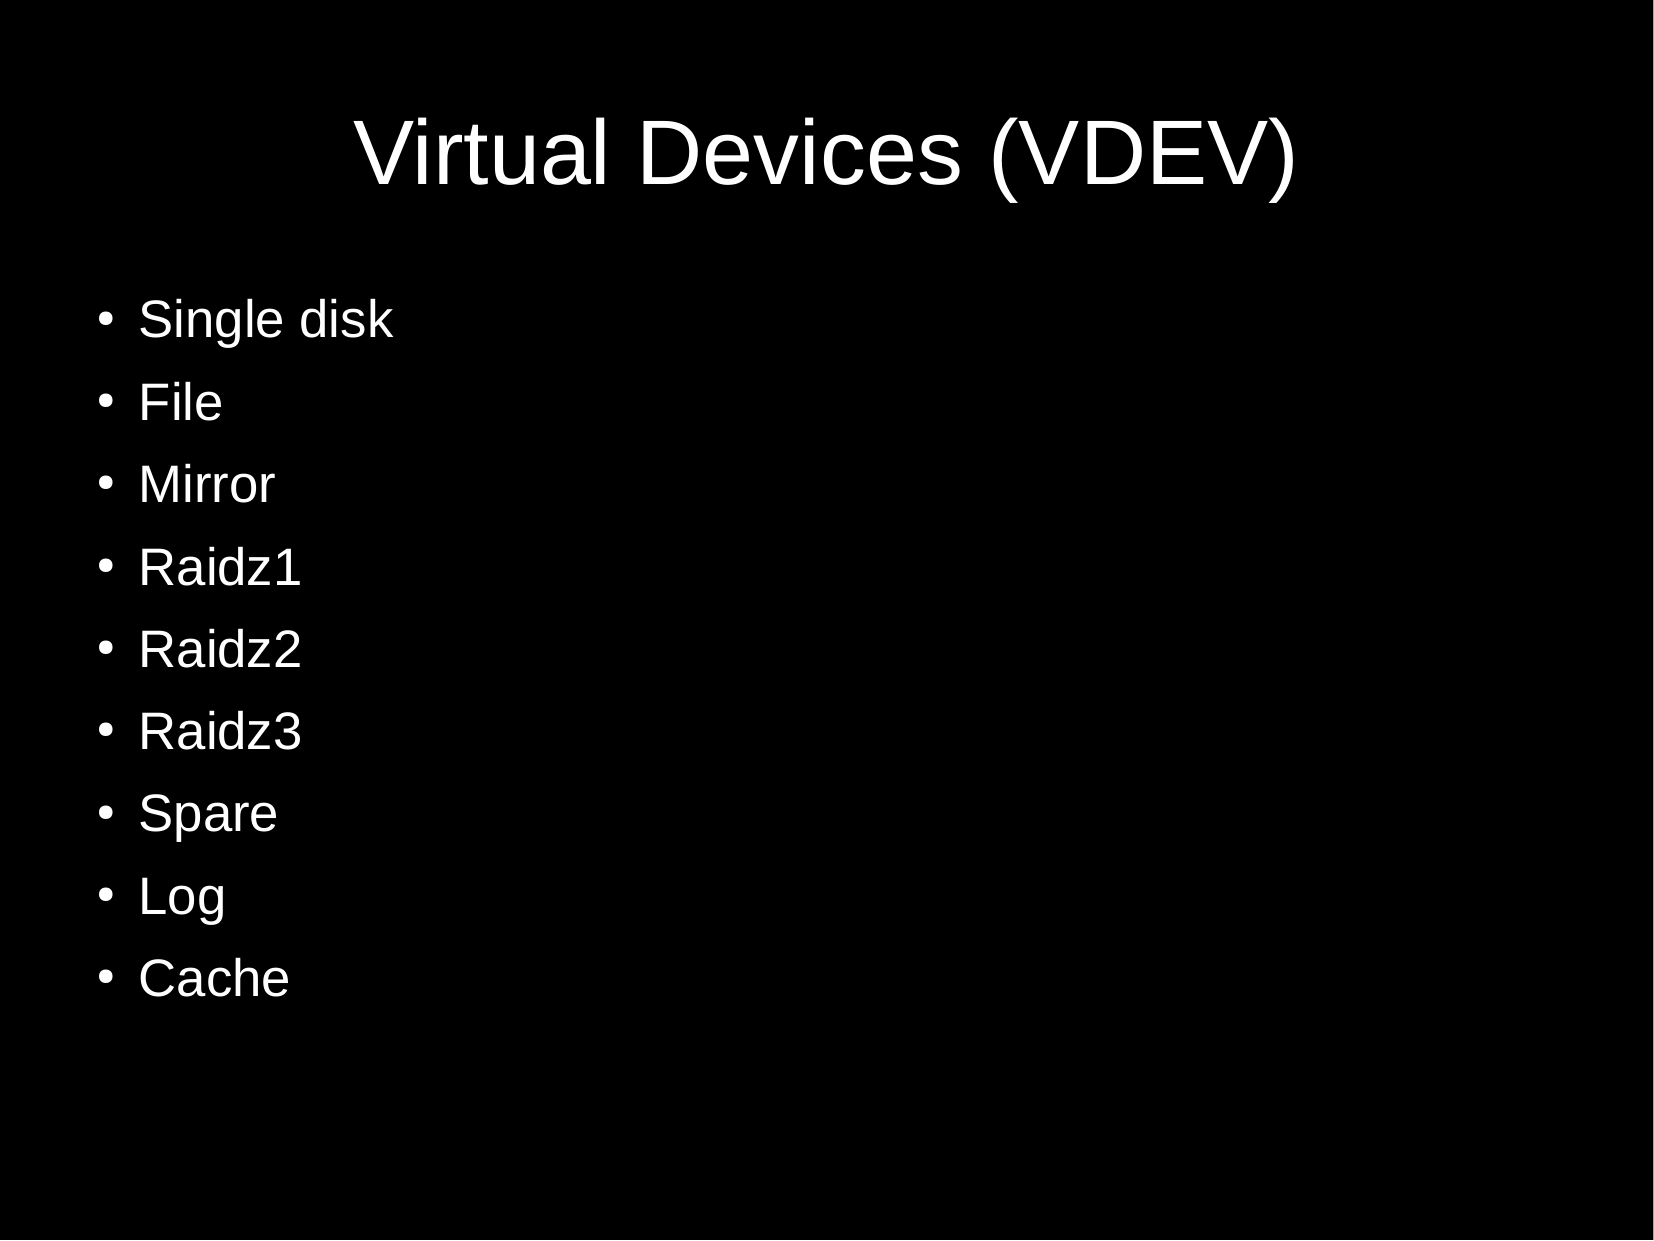

# Virtual Devices (VDEV)
Single disk
File
Mirror
Raidz1
Raidz2
Raidz3
Spare
Log
Cache